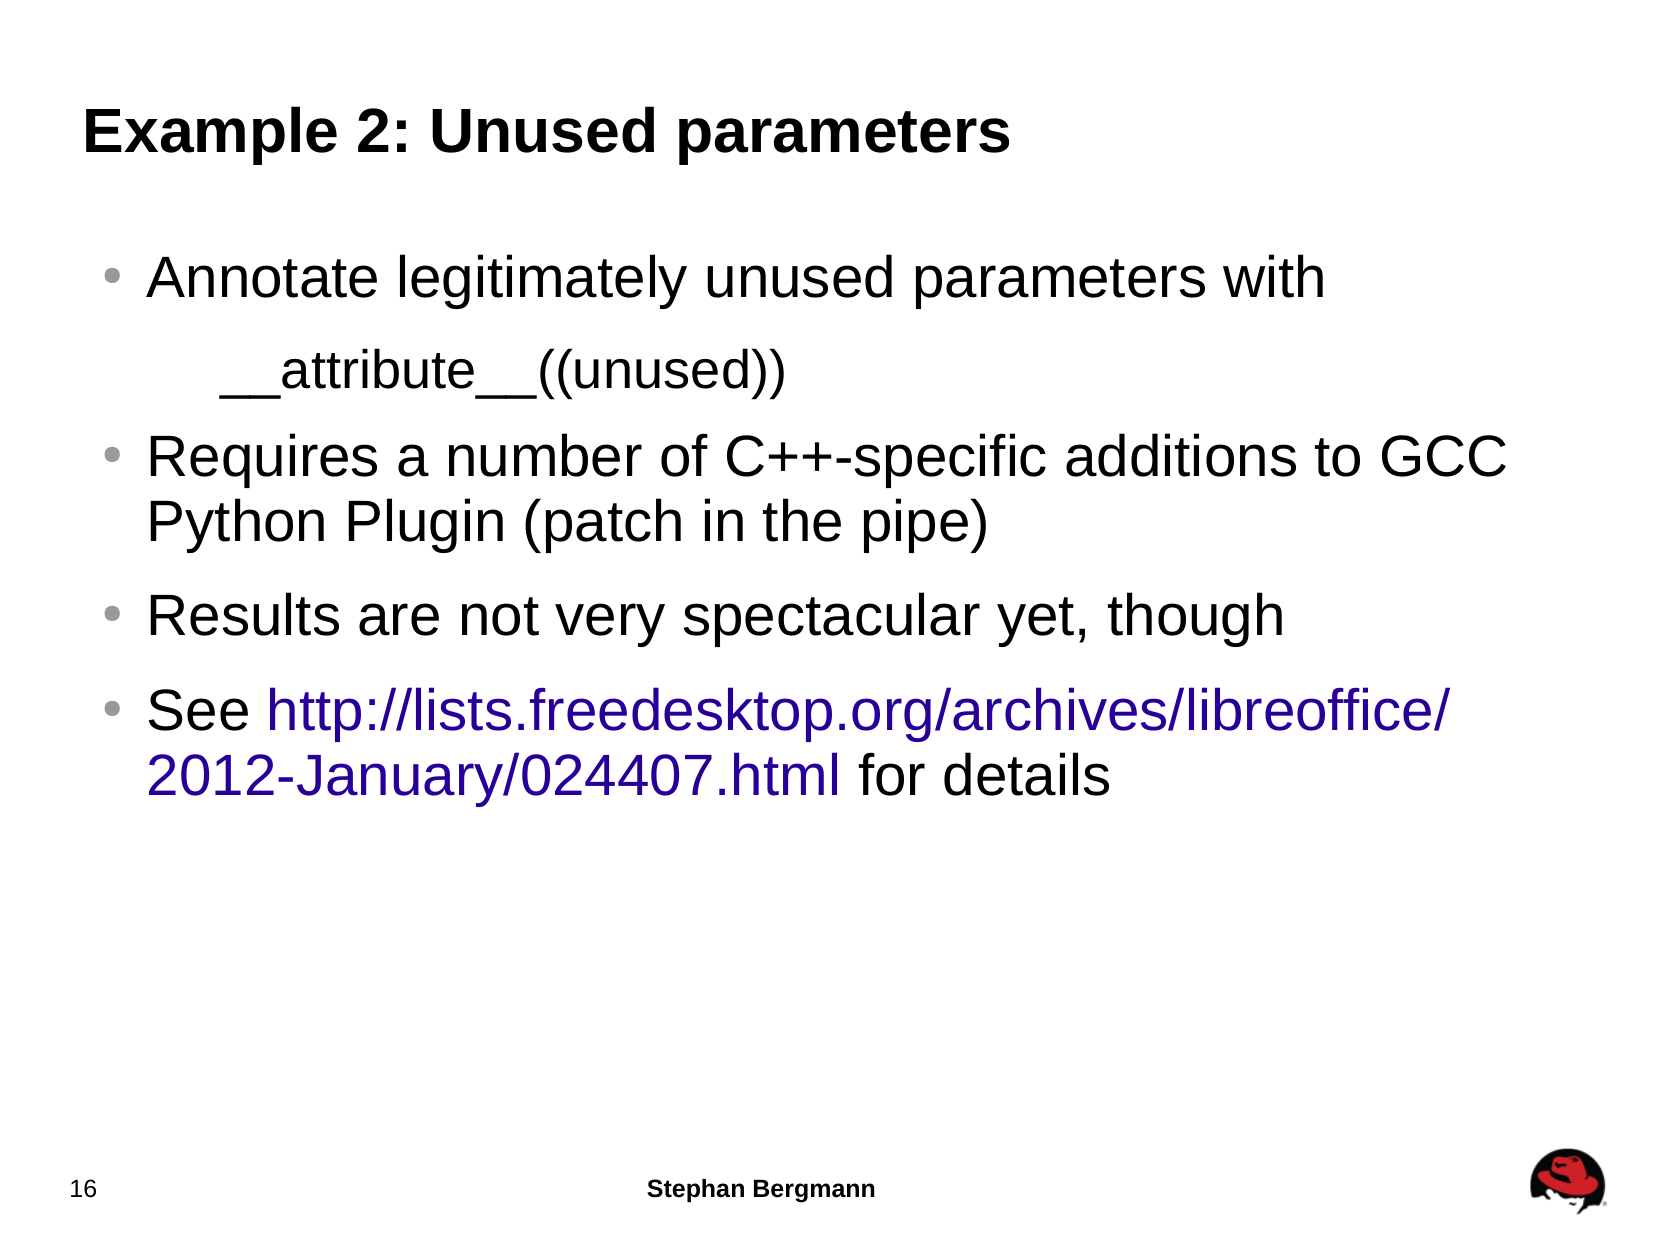

# Example 2: Unused parameters
Annotate legitimately unused parameters with
__attribute__((unused))
Requires a number of C++-specific additions to GCC Python Plugin (patch in the pipe)
Results are not very spectacular yet, though
See http://lists.freedesktop.org/archives/libreoffice/
2012-January/024407.html for details